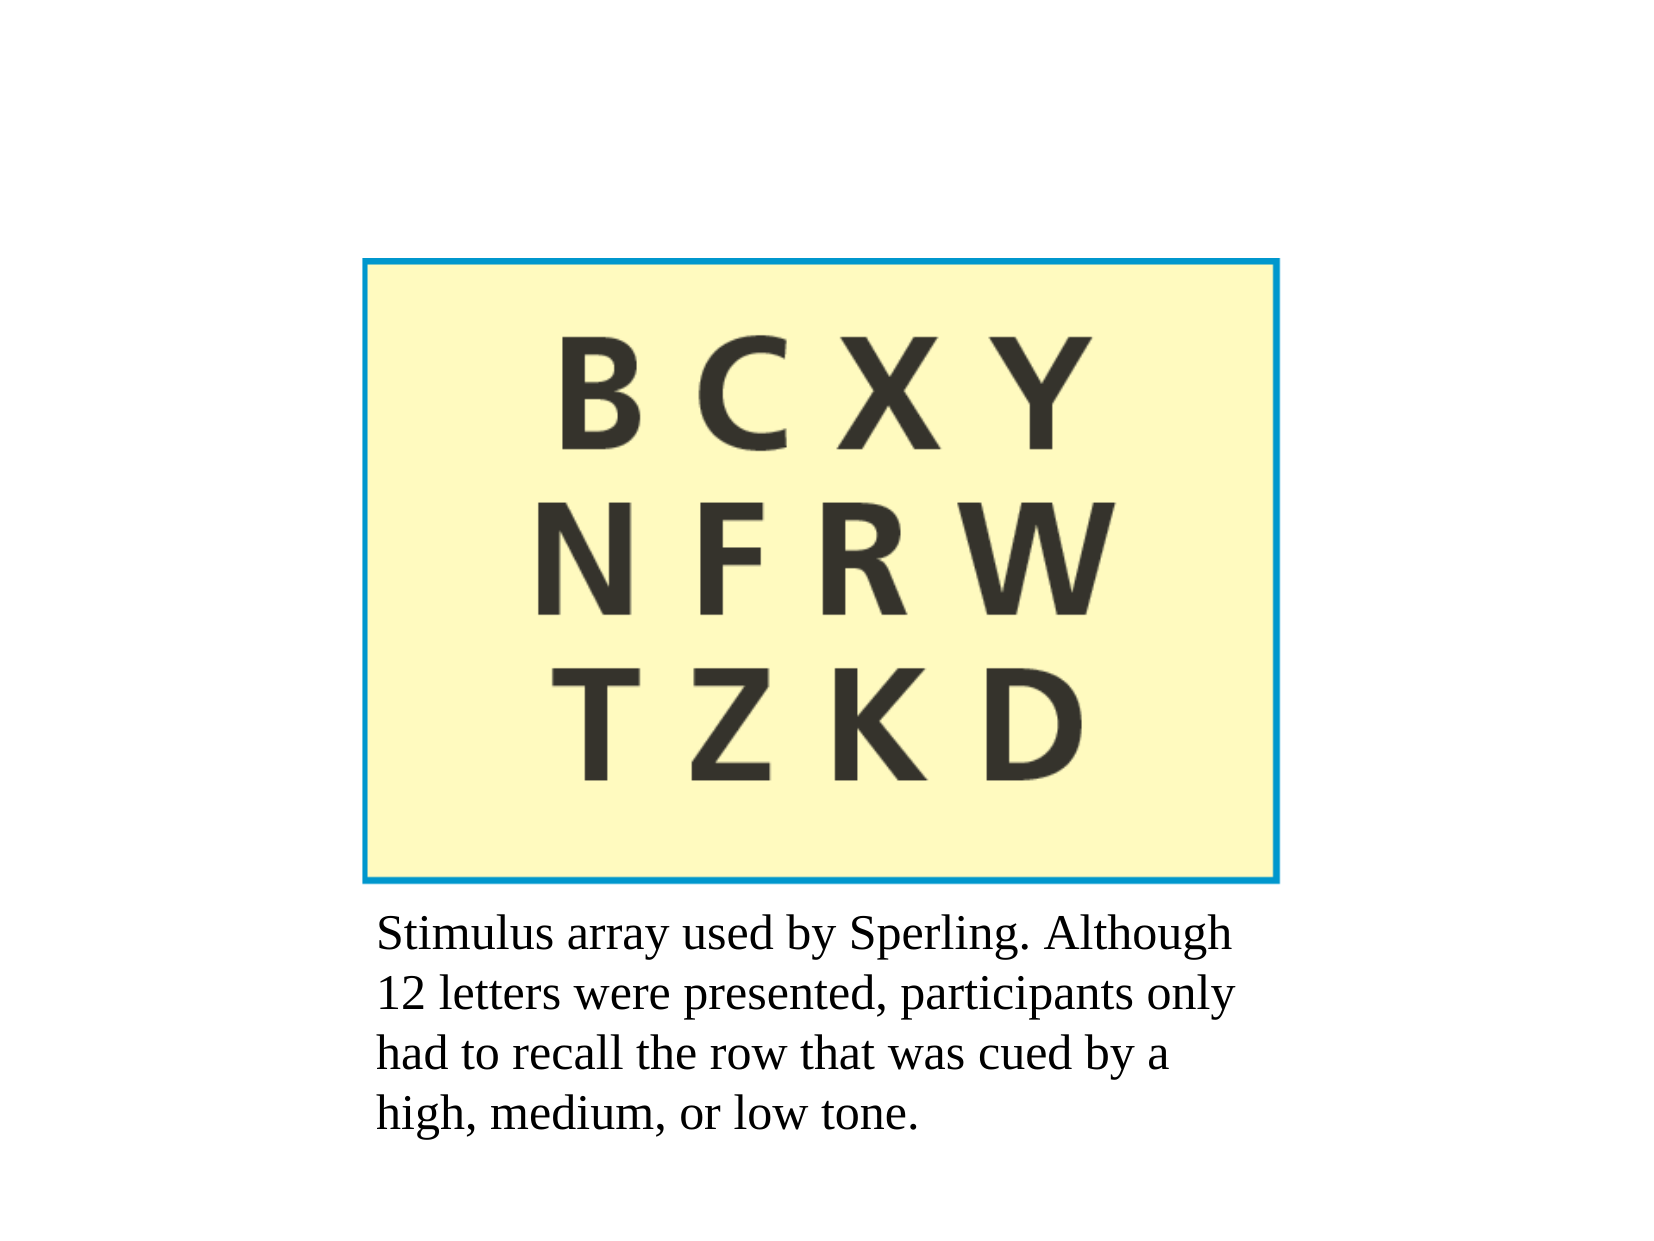

Stimulus array used by Sperling. Although 12 letters were presented, participants only had to recall the row that was cued by a high, medium, or low tone.